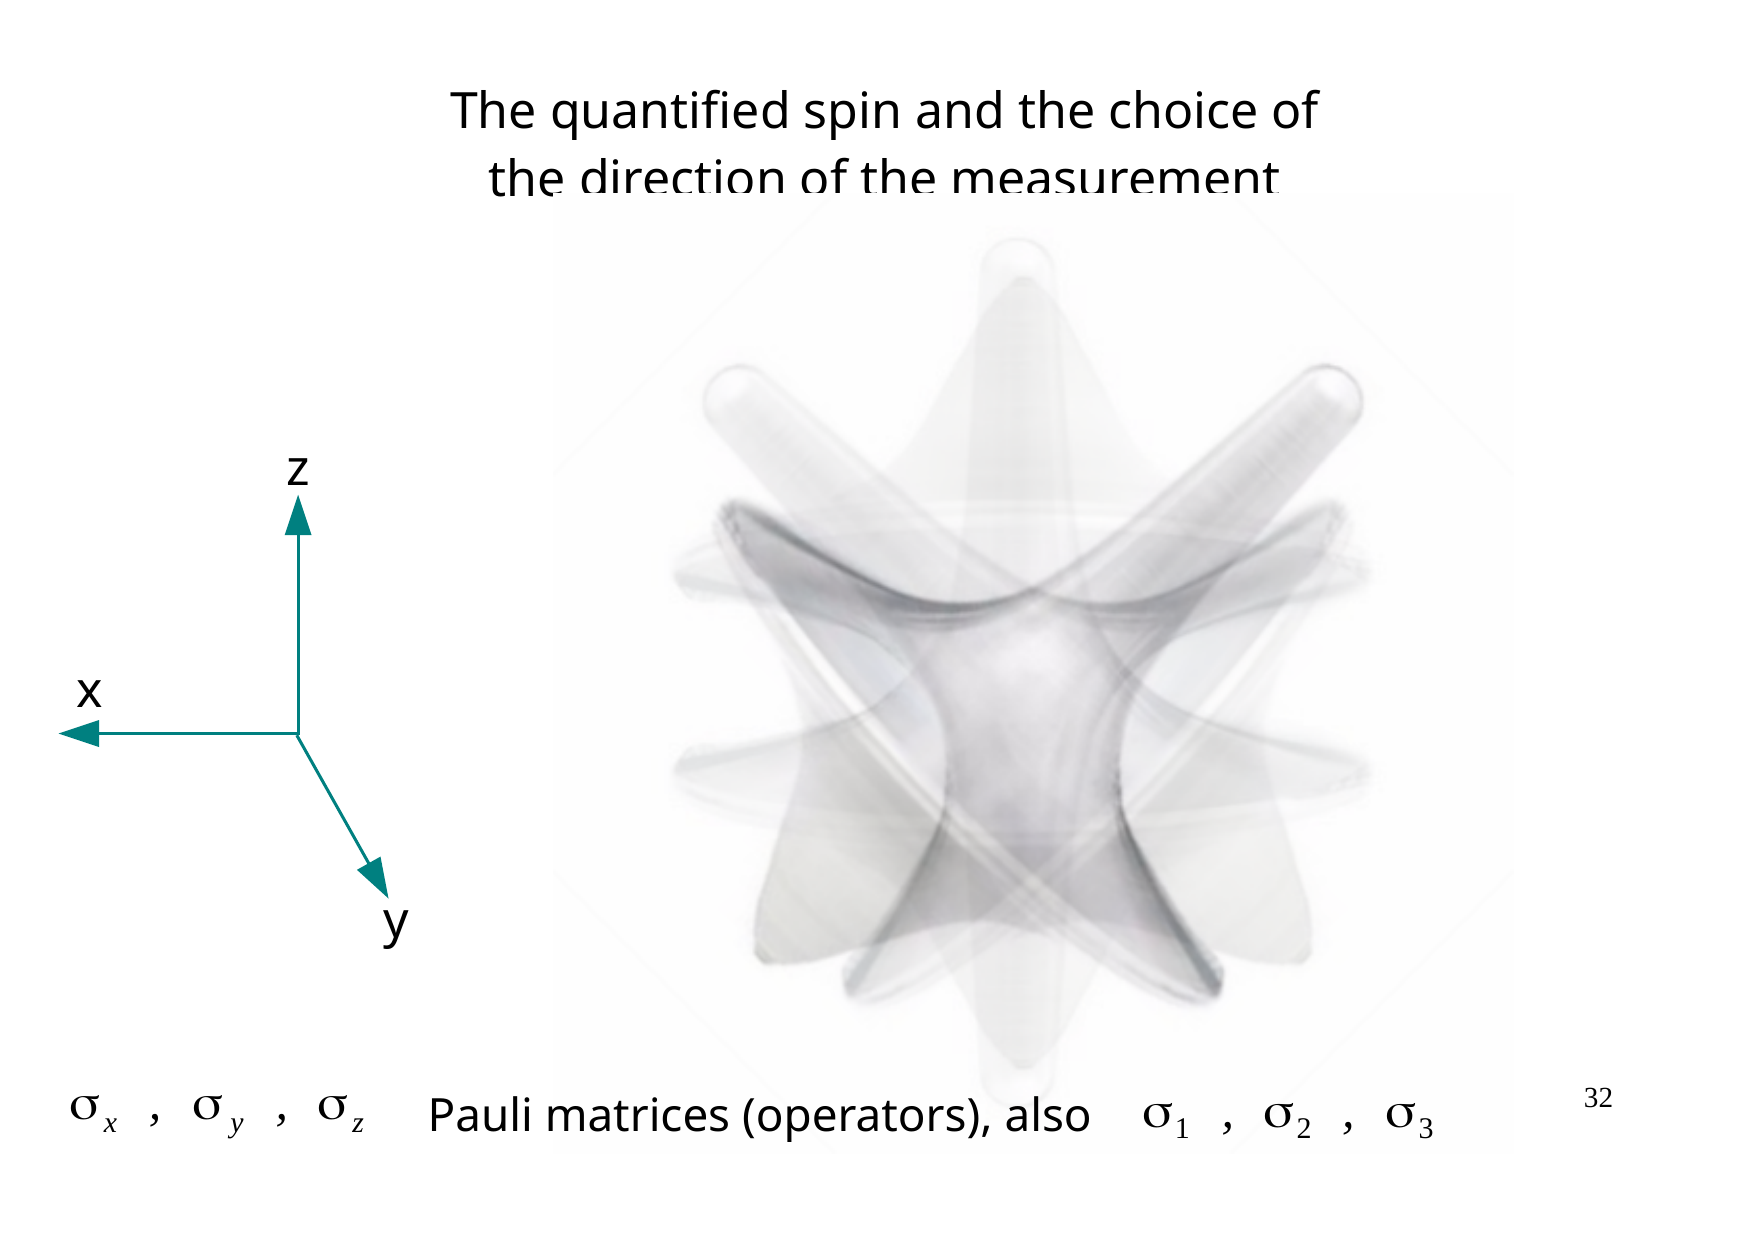

The quantified spin and the choice of
the direction of the measurement
z
x
y
Pauli matrices (operators), also
32